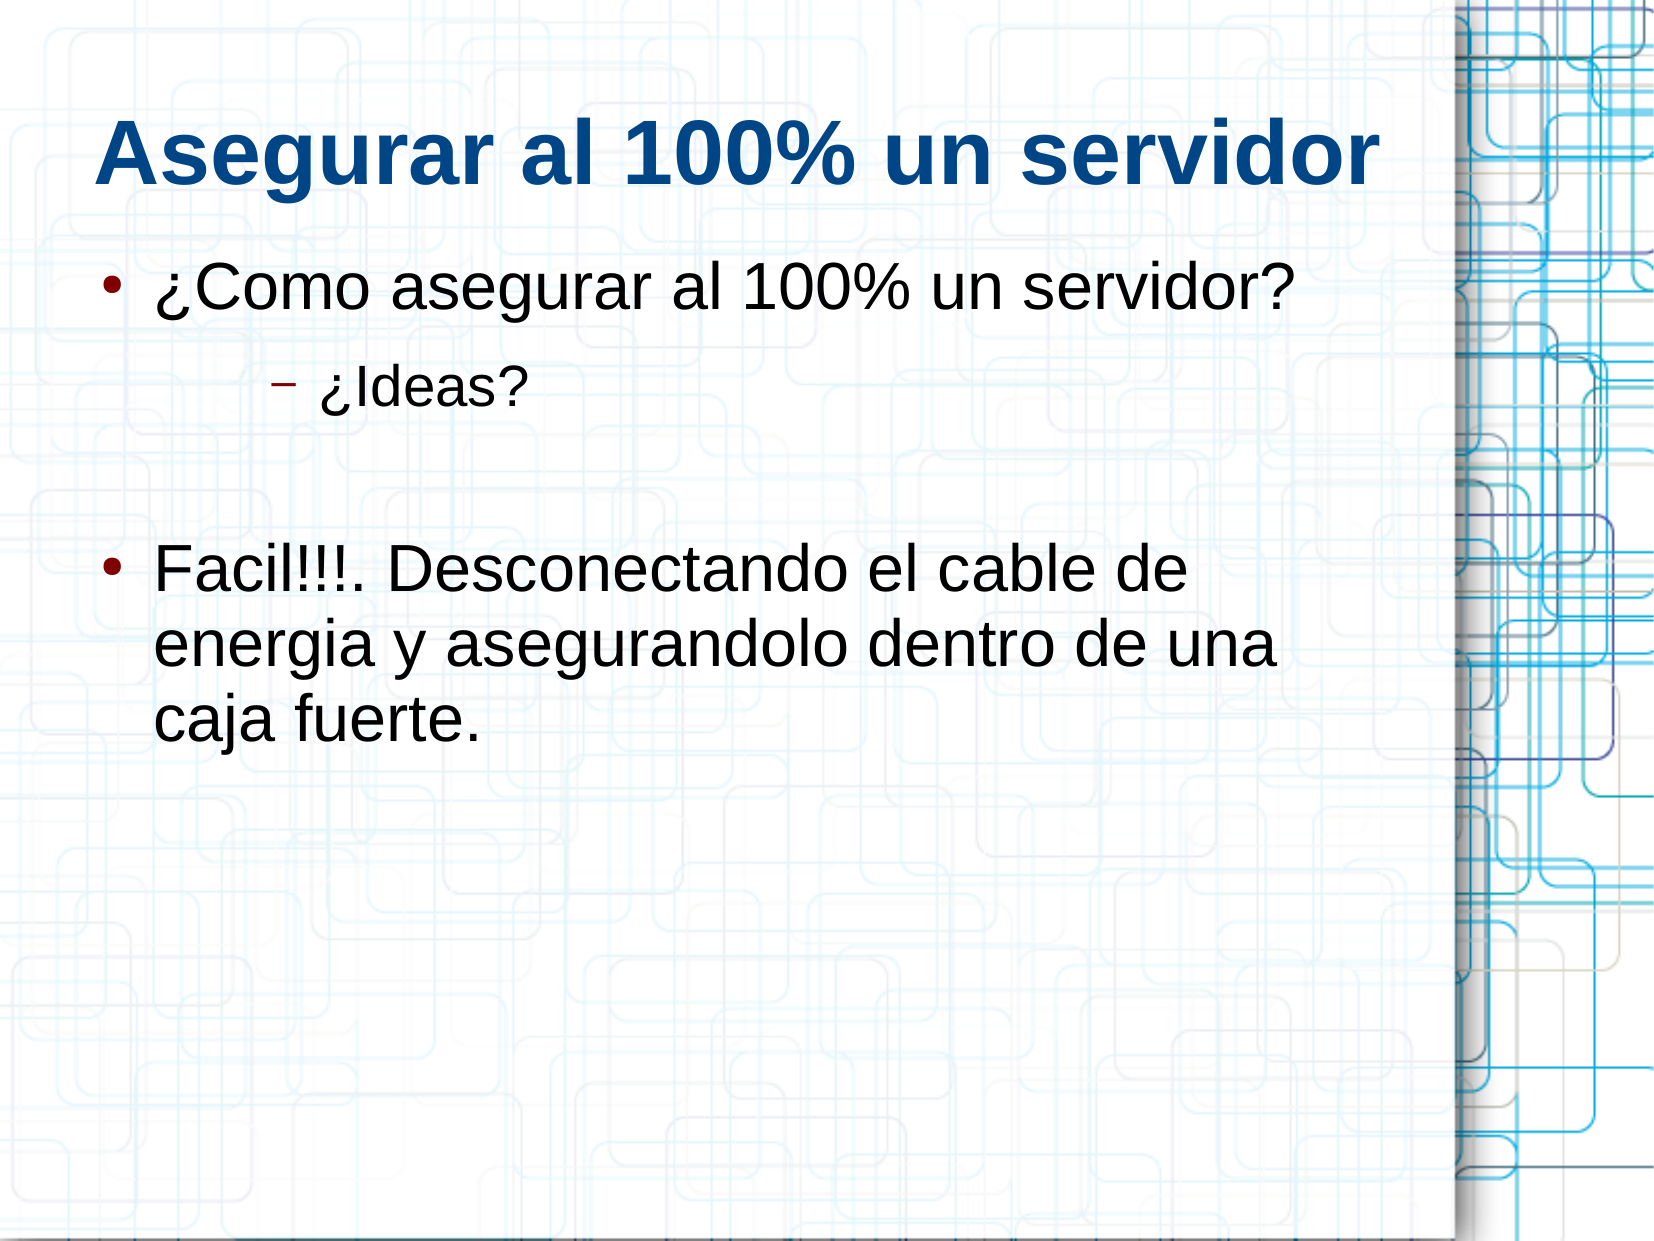

# Asegurar al 100% un servidor
¿Como asegurar al 100% un servidor?
¿Ideas?
Facil!!!. Desconectando el cable de energia y asegurandolo dentro de una caja fuerte.